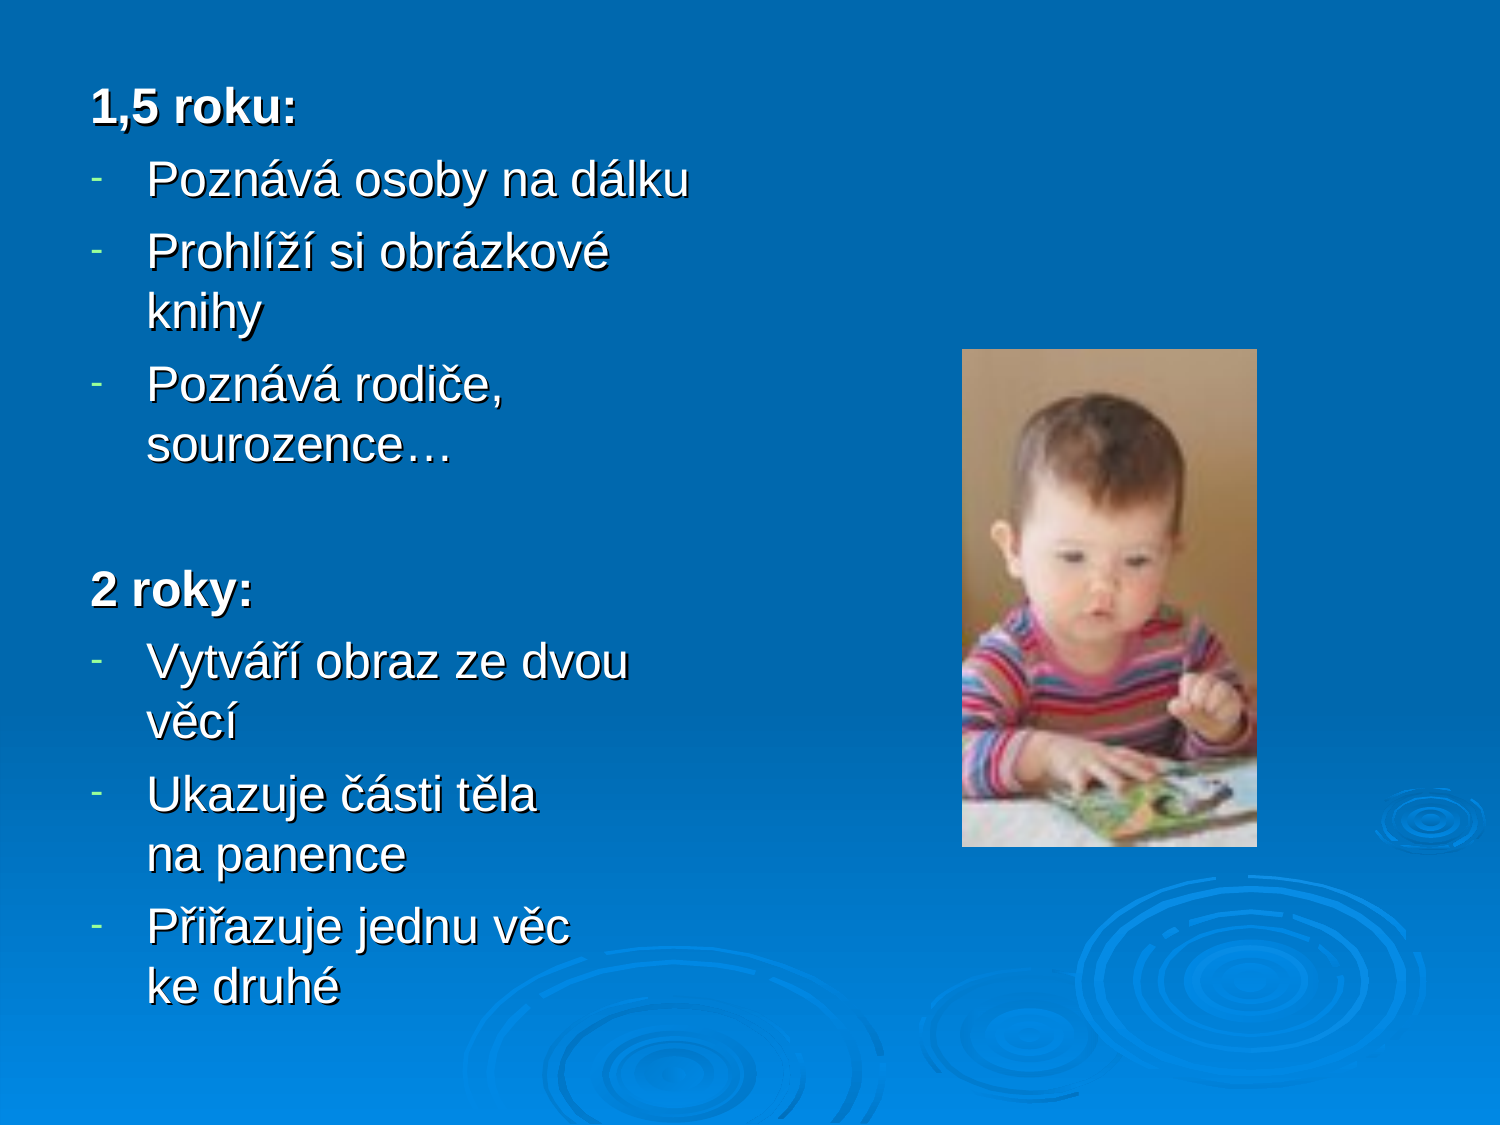

# 1,5 roku:
Poznává osoby na dálku
Prohlíží si obrázkové knihy
Poznává rodiče, sourozence…
2 roky:
Vytváří obraz ze dvou věcí
Ukazuje části těla na panence
Přiřazuje jednu věc ke druhé